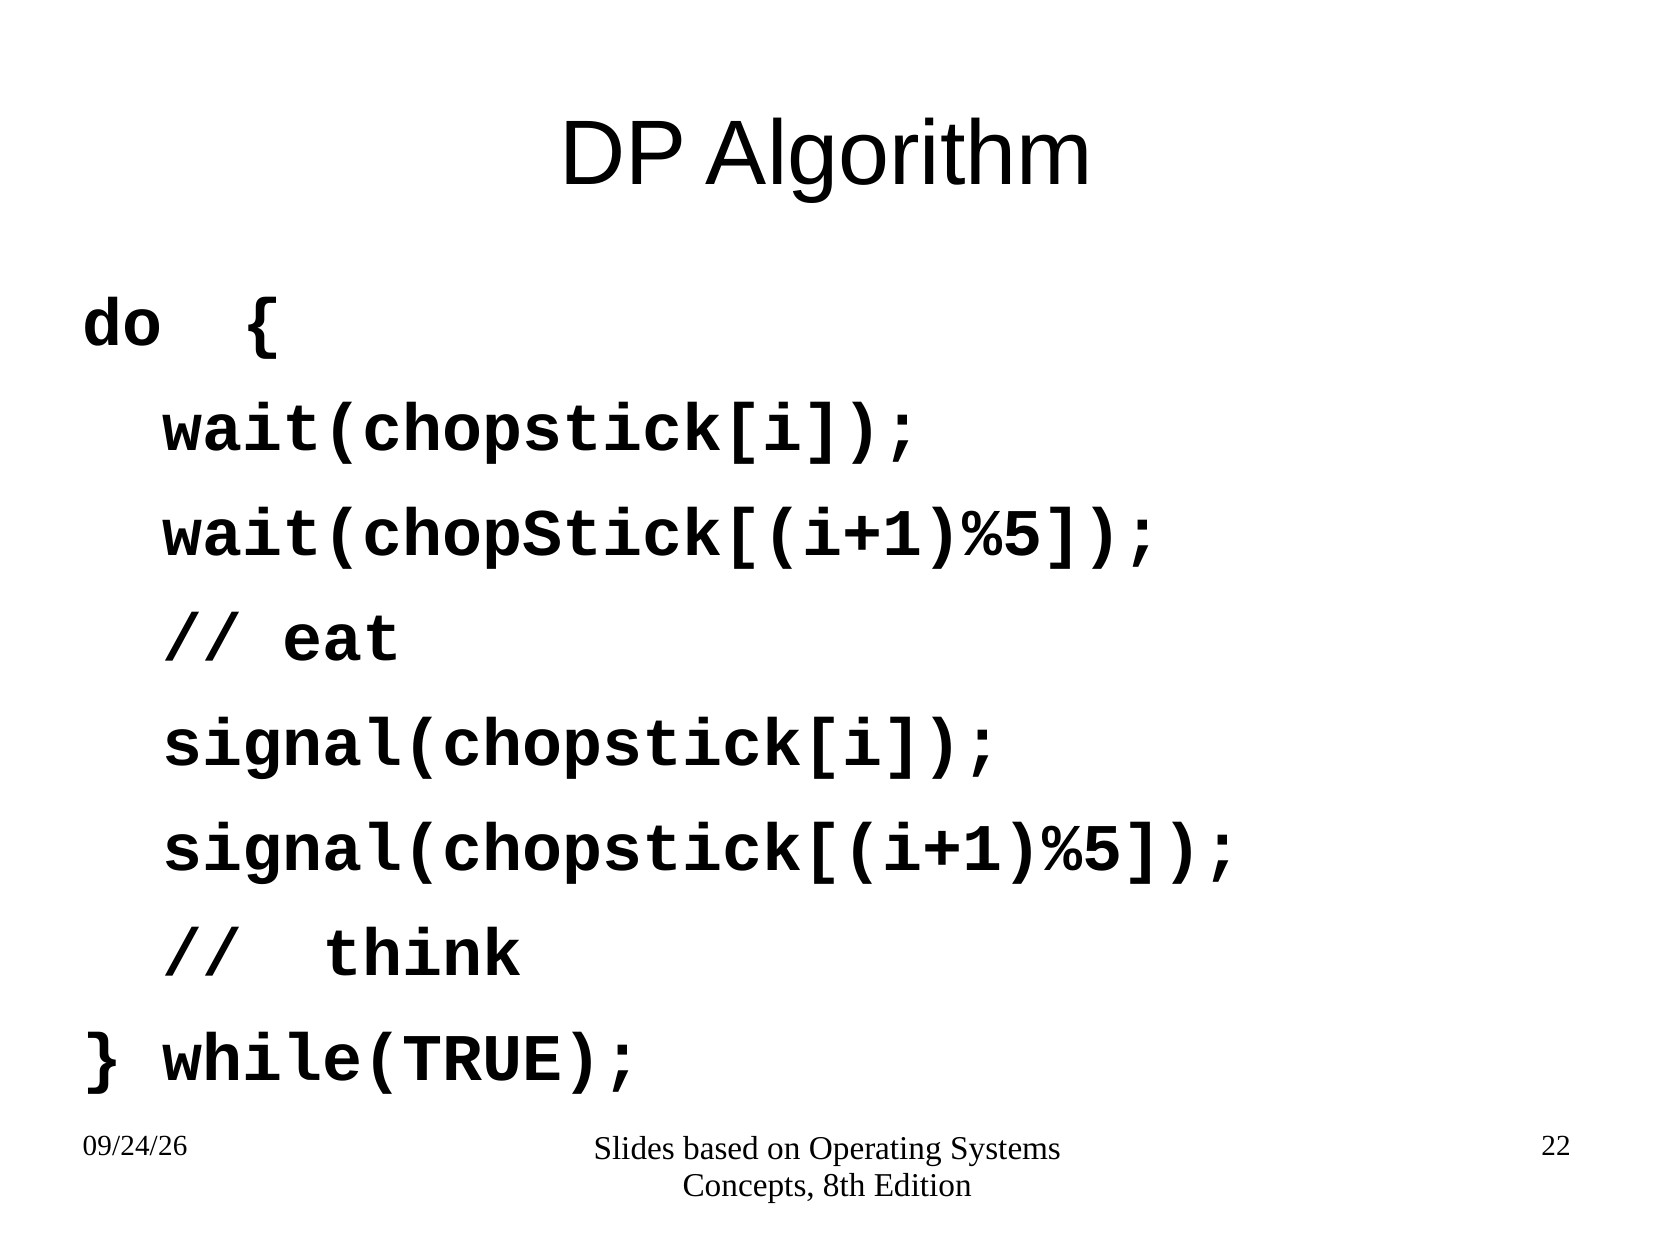

# DP Algorithm
do {
 wait(chopstick[i]);
 wait(chopStick[(i+1)%5]);
 // eat
 signal(chopstick[i]);
 signal(chopstick[(i+1)%5]);
 // think
} while(TRUE);
22